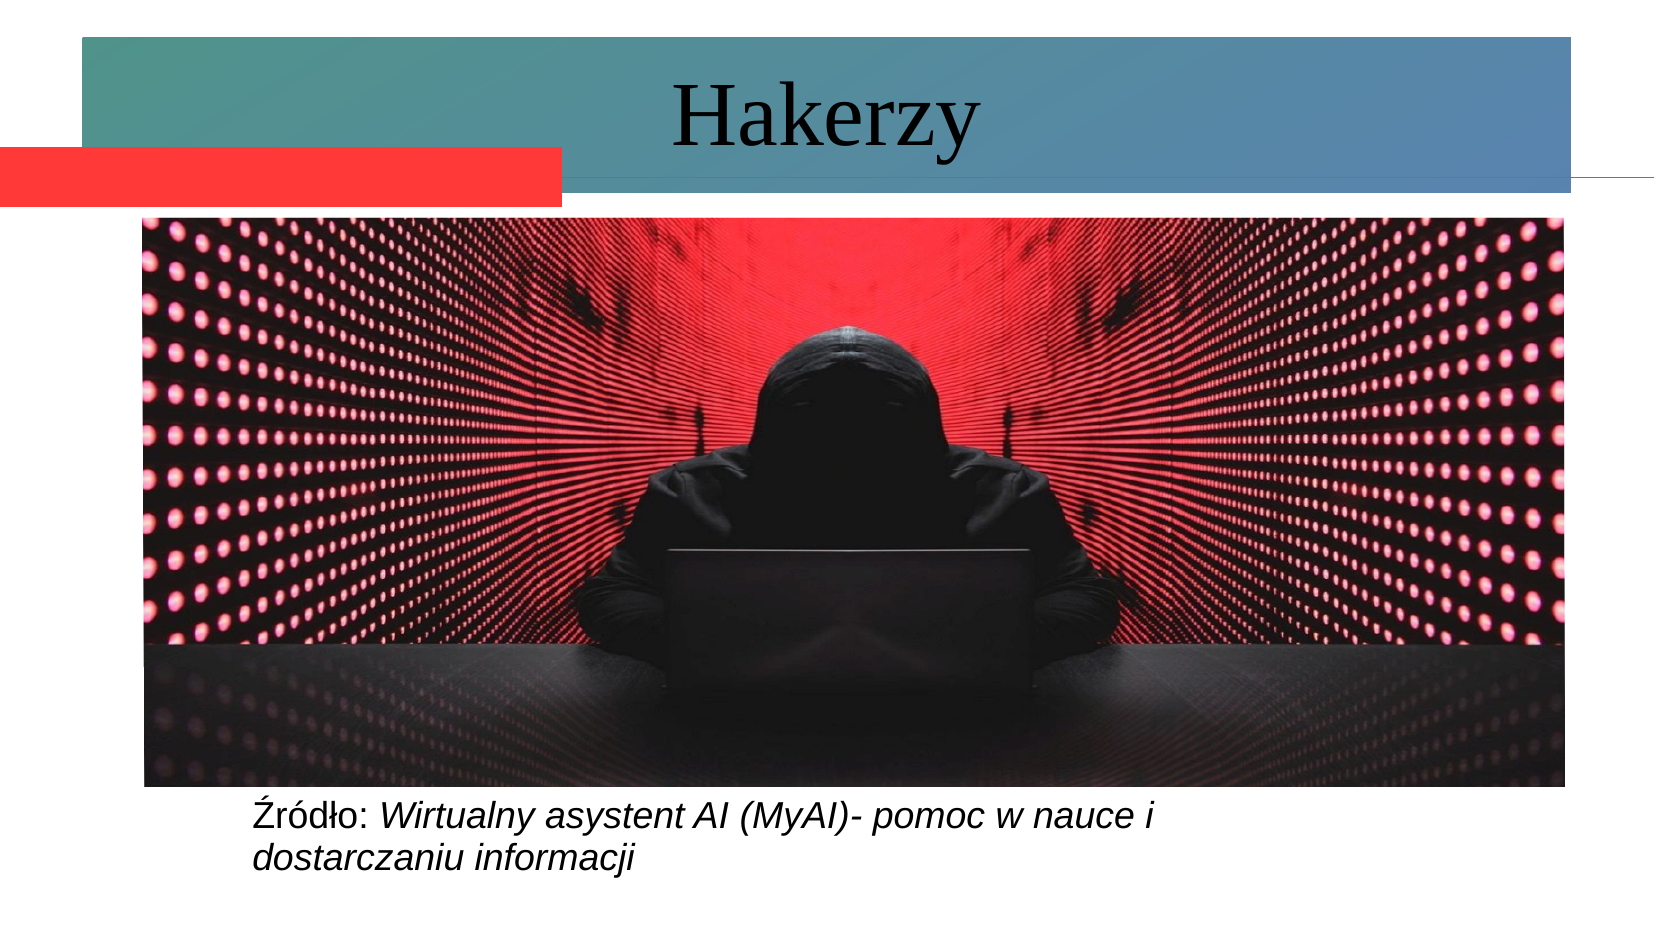

# Hakerzy
Źródło: Wirtualny asystent AI (MyAI)- pomoc w nauce i dostarczaniu informacji